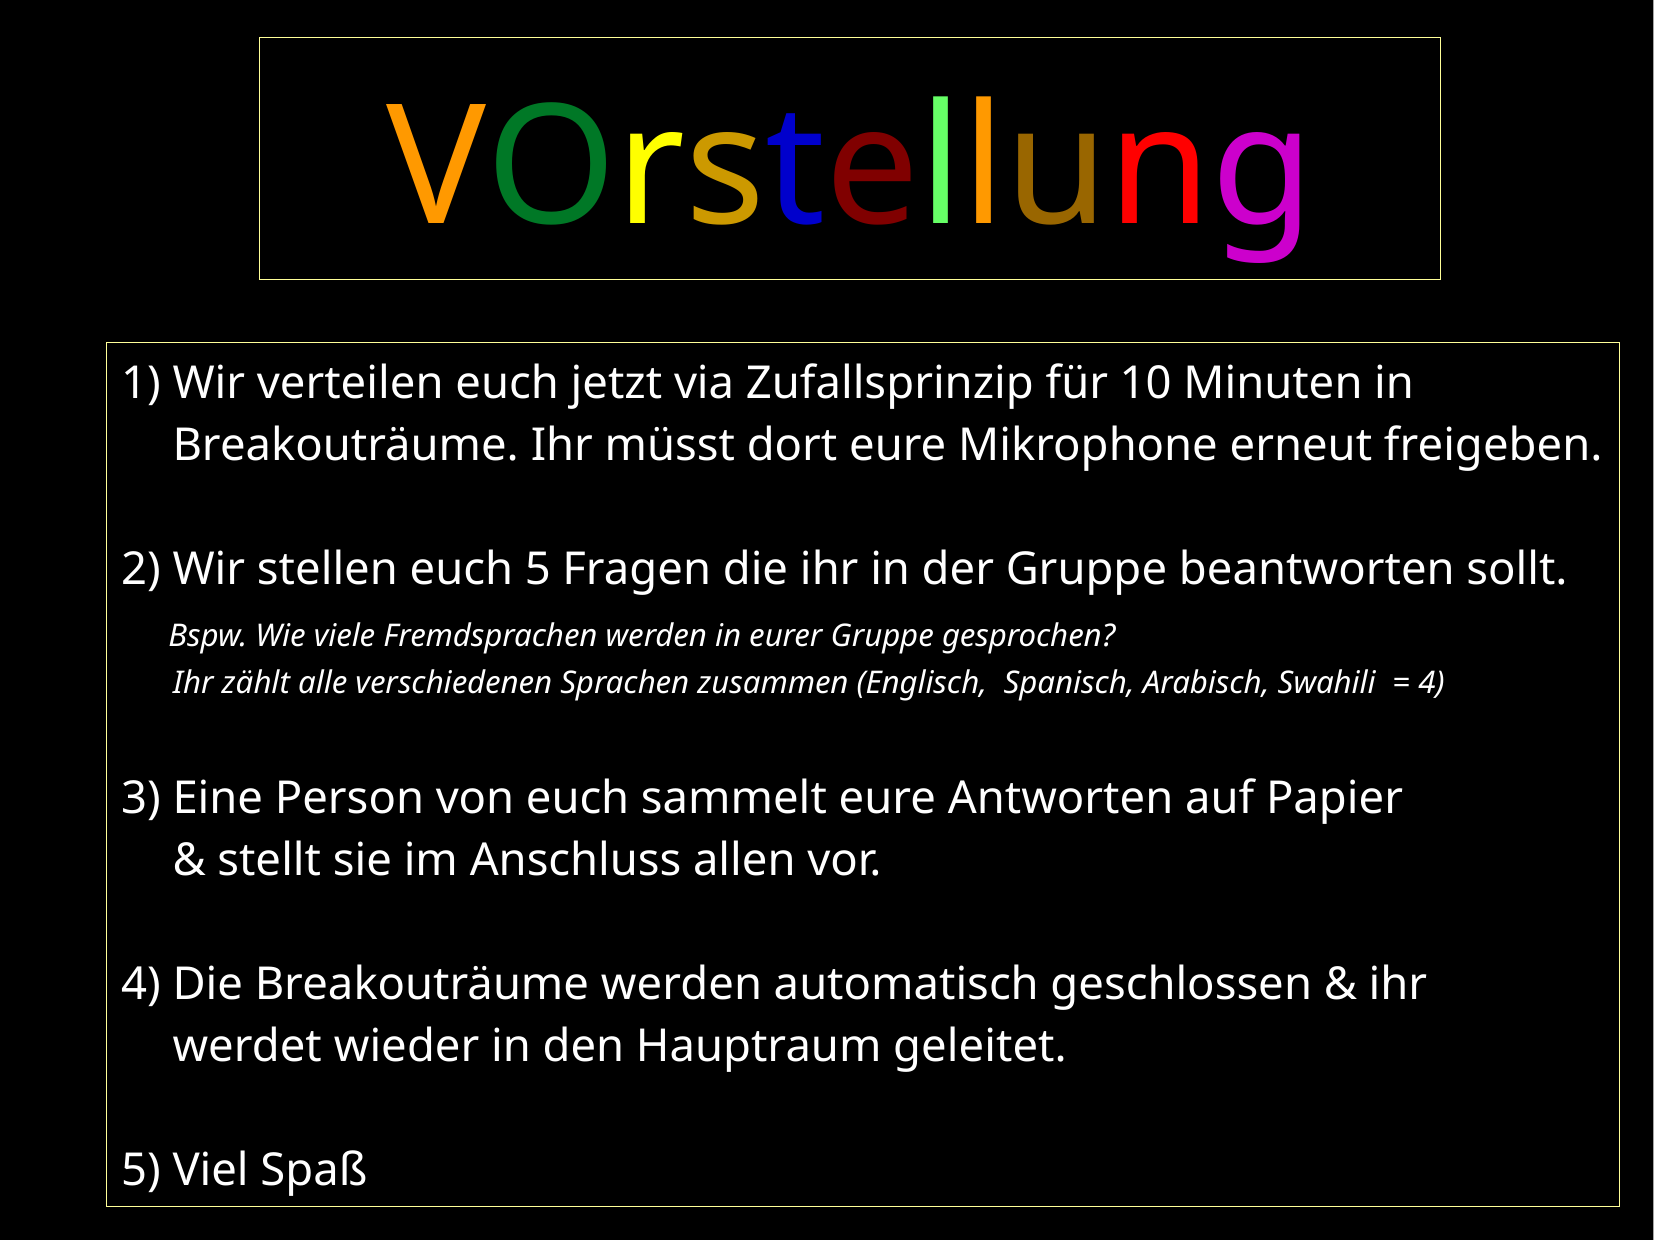

VOrstellung
 Wir verteilen euch jetzt via Zufallsprinzip für 10 Minuten in
 Breakouträume. Ihr müsst dort eure Mikrophone erneut freigeben.
 Wir stellen euch 5 Fragen die ihr in der Gruppe beantworten sollt.
 Bspw. Wie viele Fremdsprachen werden in eurer Gruppe gesprochen?
 Ihr zählt alle verschiedenen Sprachen zusammen (Englisch, Spanisch, Arabisch, Swahili = 4)
 Eine Person von euch sammelt eure Antworten auf Papier
 & stellt sie im Anschluss allen vor.
 Die Breakouträume werden automatisch geschlossen & ihr
 werdet wieder in den Hauptraum geleitet.
 Viel Spaß